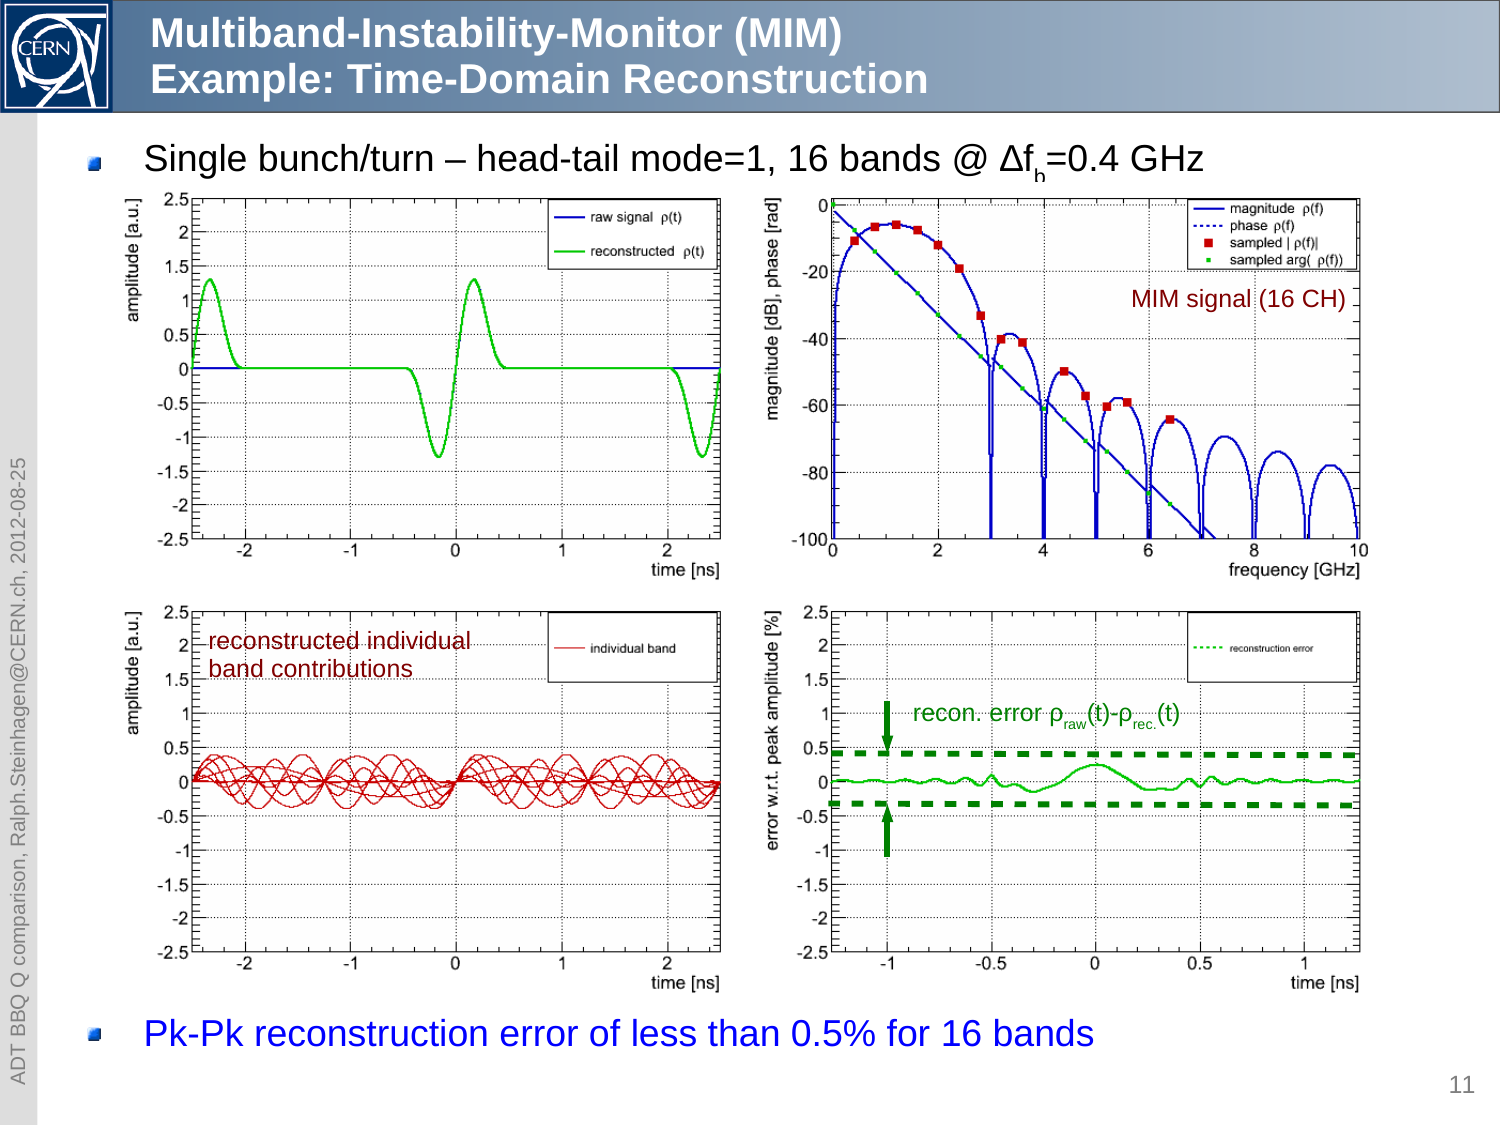

# Multiband-Instability-Monitor (MIM) Example: Time-Domain Reconstruction
Single bunch/turn – head-tail mode=1, 16 bands @ ∆fb=0.4 GHz
Pk-Pk reconstruction error of less than 0.5% for 16 bands
MIM signal (16 CH)
reconstructed individual
band contributions
recon. error ρraw(t)-ρrec.(t)